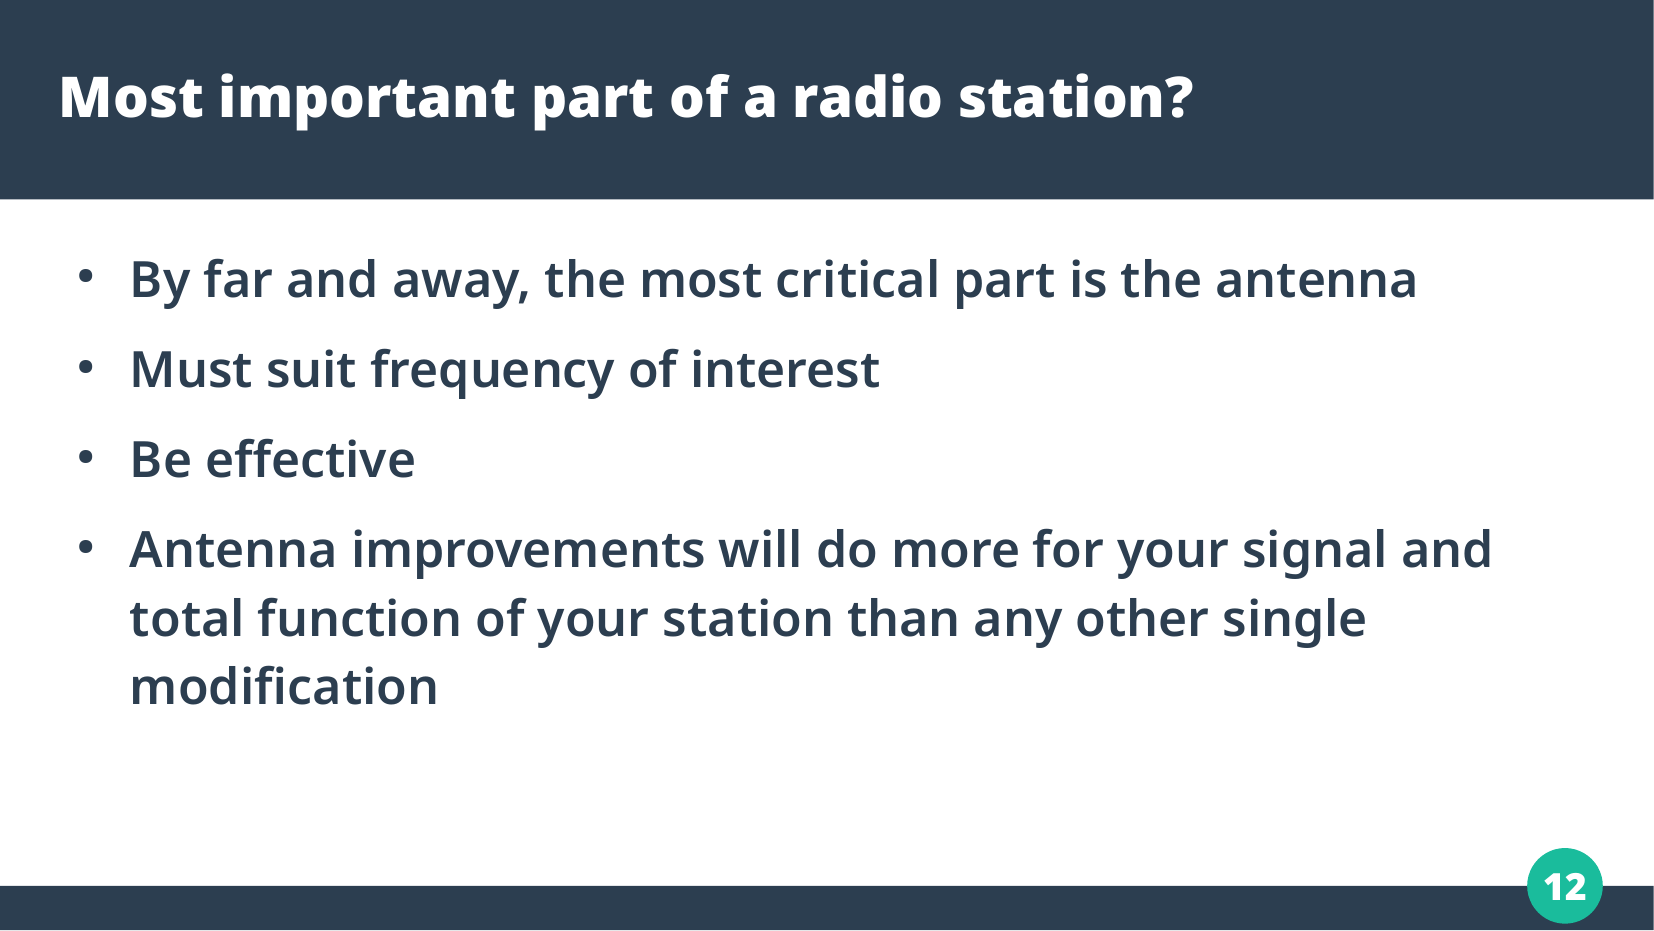

# Most important part of a radio station?
By far and away, the most critical part is the antenna
Must suit frequency of interest
Be effective
Antenna improvements will do more for your signal and total function of your station than any other single modification